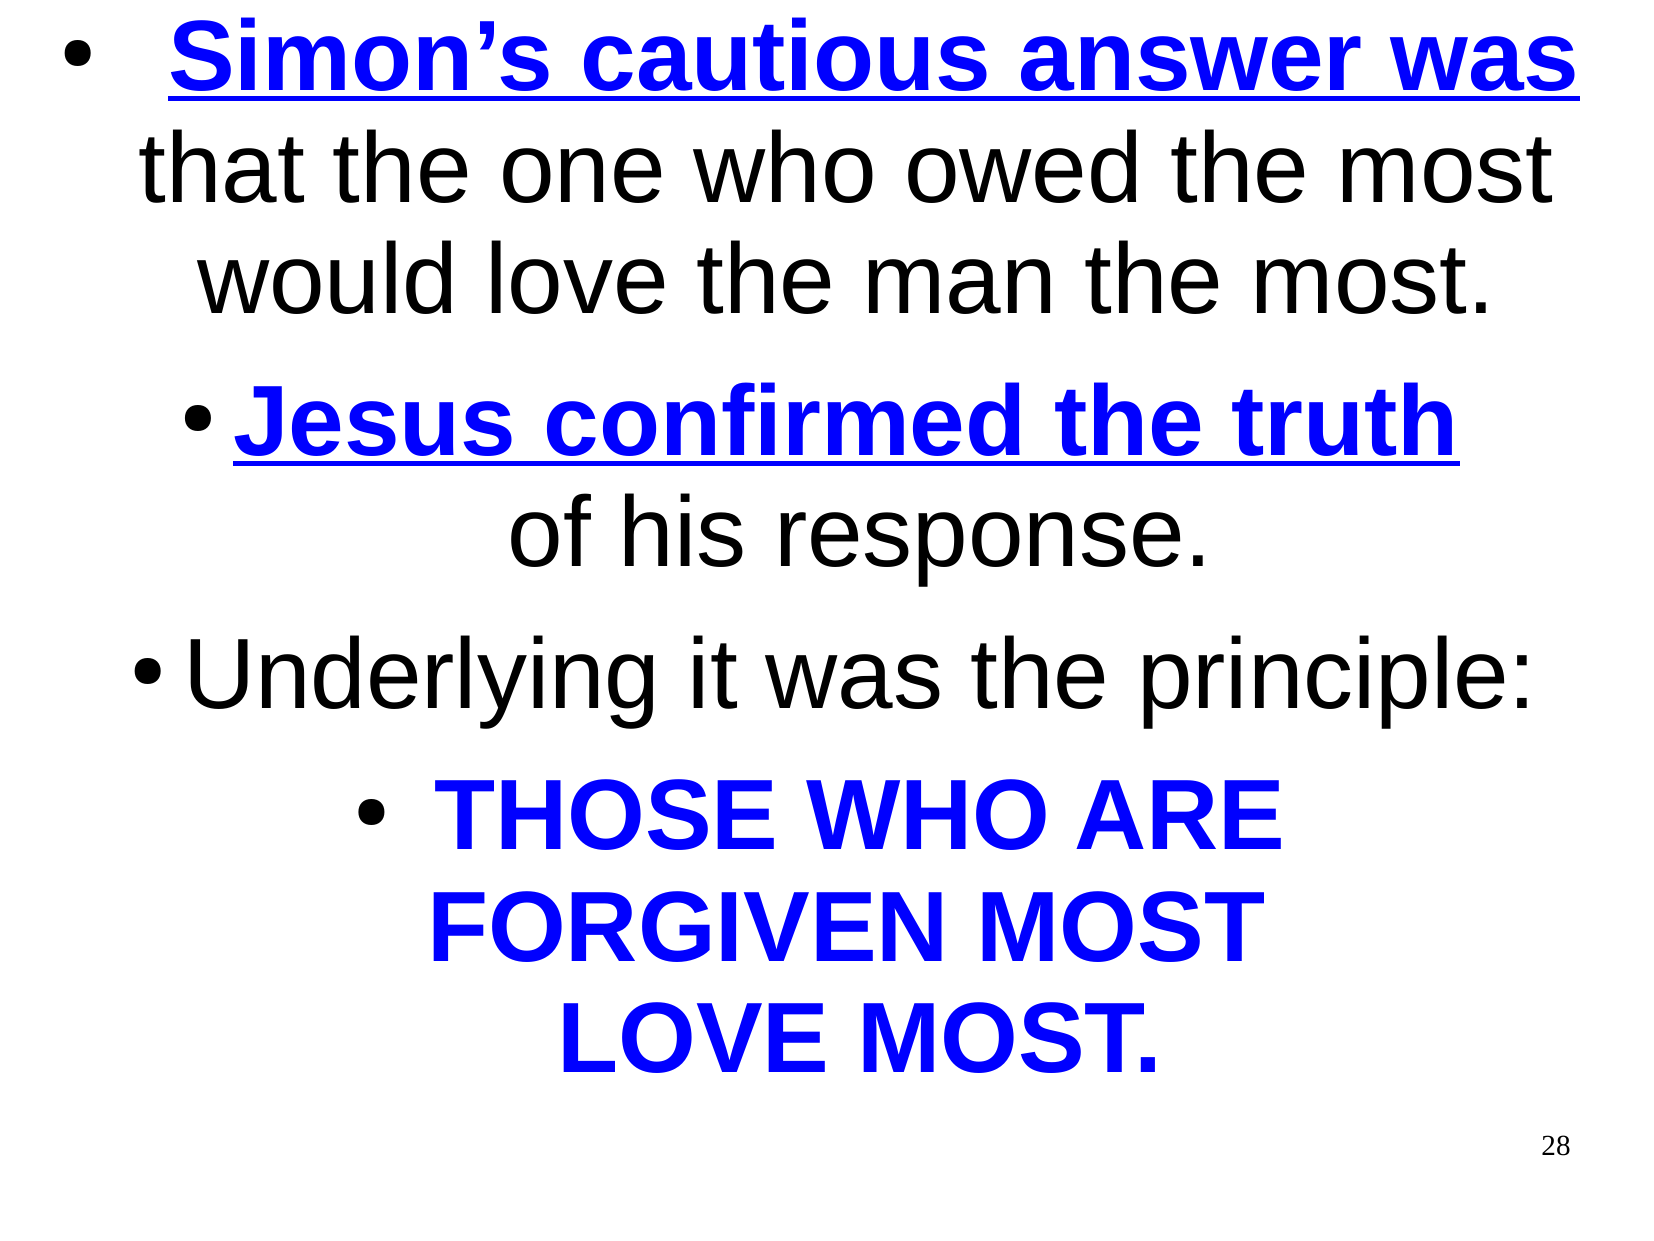

# Simon’s cautious answer was that the one who owed the most would love the man the most.
Jesus confirmed the truth
of his response.
Underlying it was the principle:
 THOSE WHO ARE
FORGIVEN MOST
LOVE MOST.
28